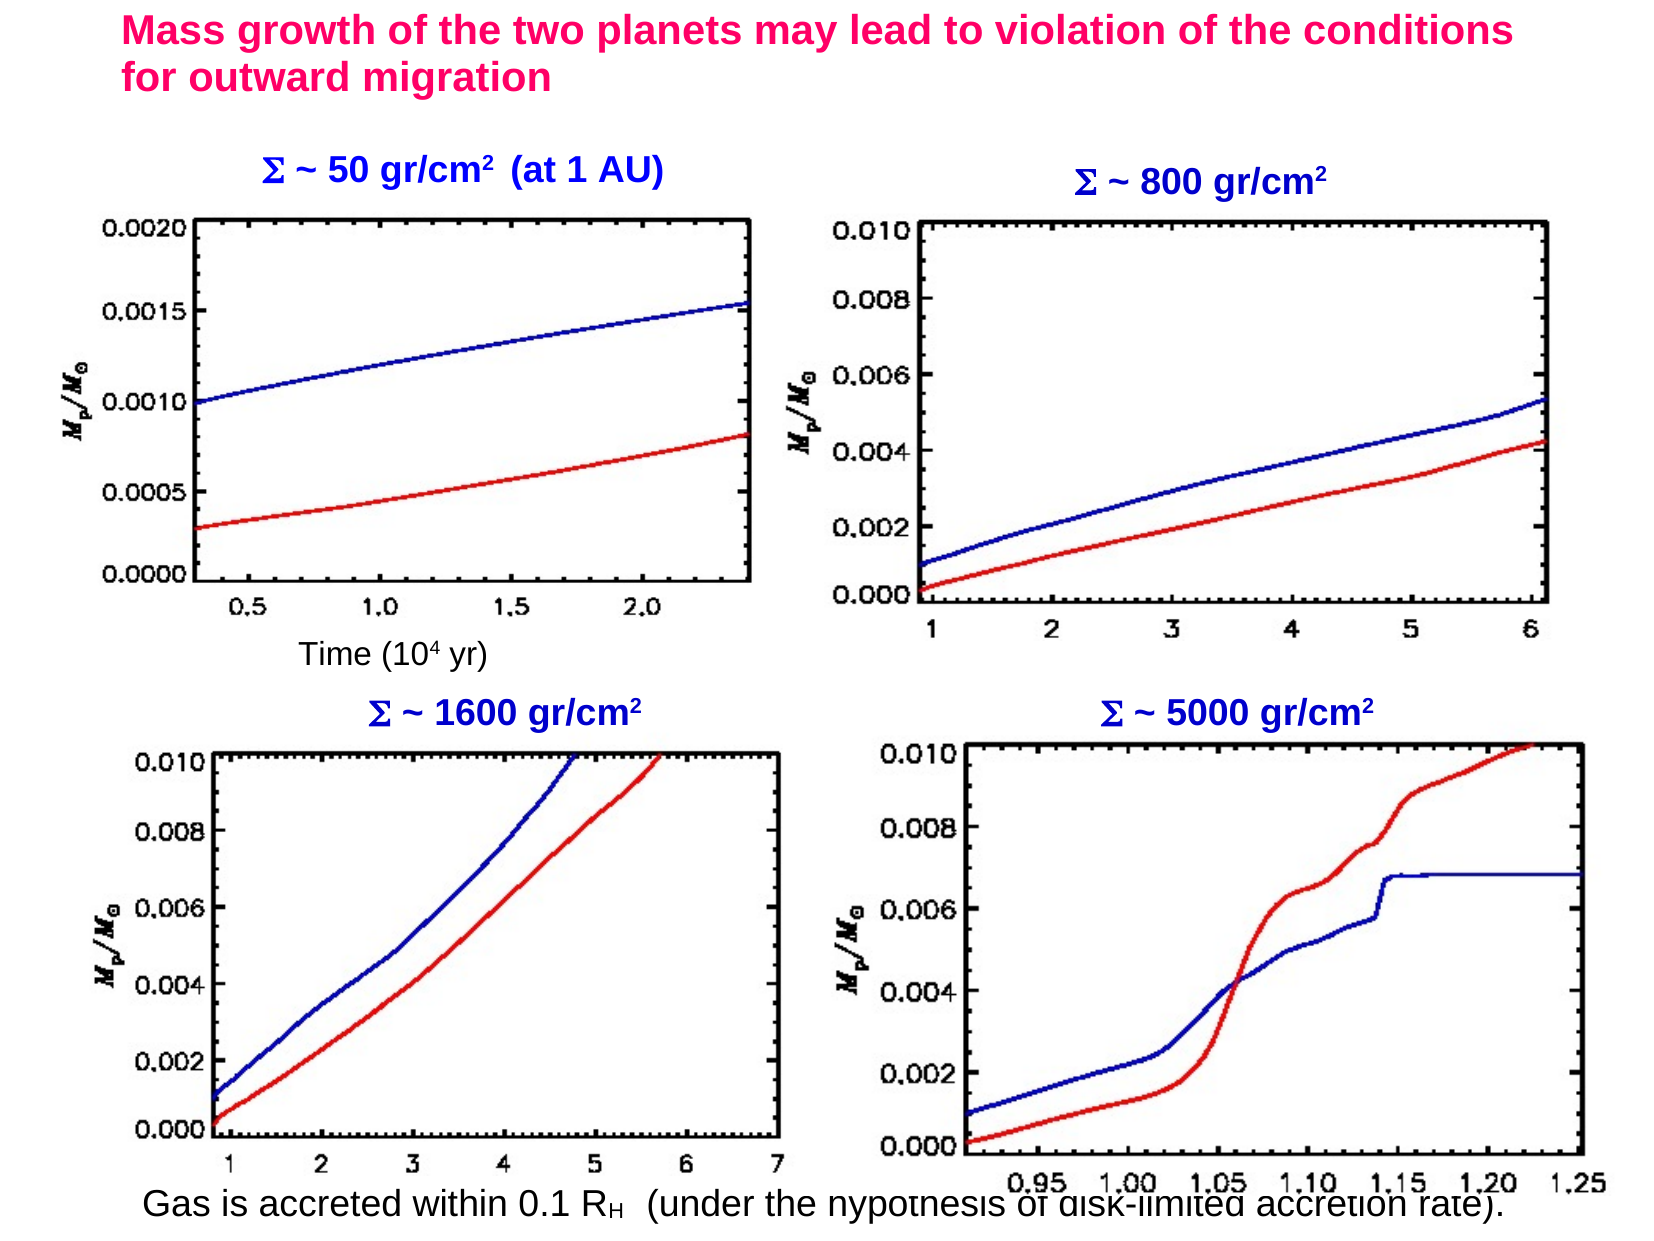

Mass growth of the two planets may lead to violation of the conditions for outward migration
S ~ 50 gr/cm2 (at 1 AU)
S ~ 800 gr/cm2
Time (104 yr)
S ~ 1600 gr/cm2
S ~ 5000 gr/cm2
Gas is accreted within 0.1 RH (under the hypothesis of disk-limited accretion rate).